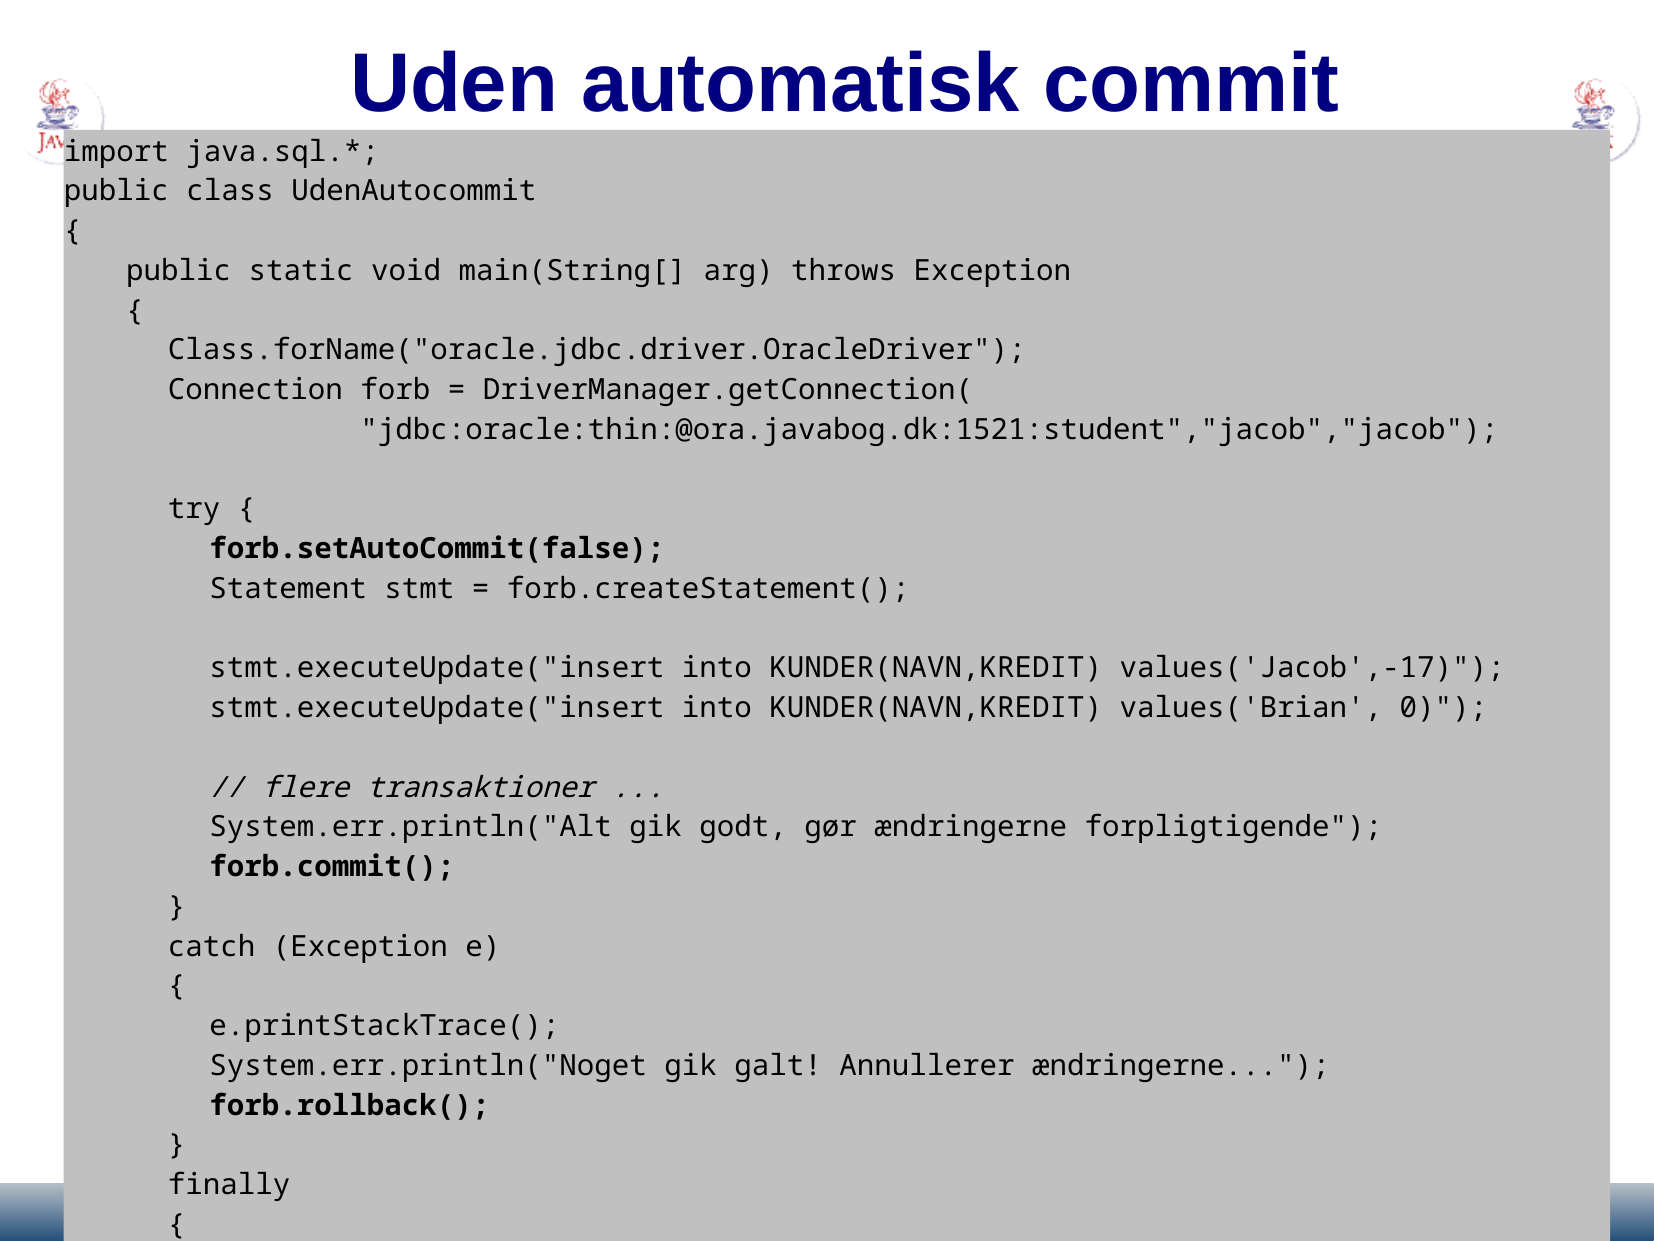

# Uden automatisk commit
import java.sql.*;
public class UdenAutocommit
{
	public static void main(String[] arg) throws Exception
	{
		Class.forName("oracle.jdbc.driver.OracleDriver");
		Connection forb = DriverManager.getConnection(
		 "jdbc:oracle:thin:@ora.javabog.dk:1521:student","jacob","jacob");
		try {
			forb.setAutoCommit(false);
			Statement stmt = forb.createStatement();
			stmt.executeUpdate("insert into KUNDER(NAVN,KREDIT) values('Jacob',-17)");
			stmt.executeUpdate("insert into KUNDER(NAVN,KREDIT) values('Brian', 0)");
			// flere transaktioner ...
			System.err.println("Alt gik godt, gør ændringerne forpligtigende");
			forb.commit();
		}
		catch (Exception e)
		{
			e.printStackTrace();
			System.err.println("Noget gik galt! Annullerer ændringerne...");
			forb.rollback();
		}
		finally
		{
			// Husk at sætte auto-commit tilbage, af hensyn til andre transaktioner
			forb.setAutoCommit(true);
		}
	}
}